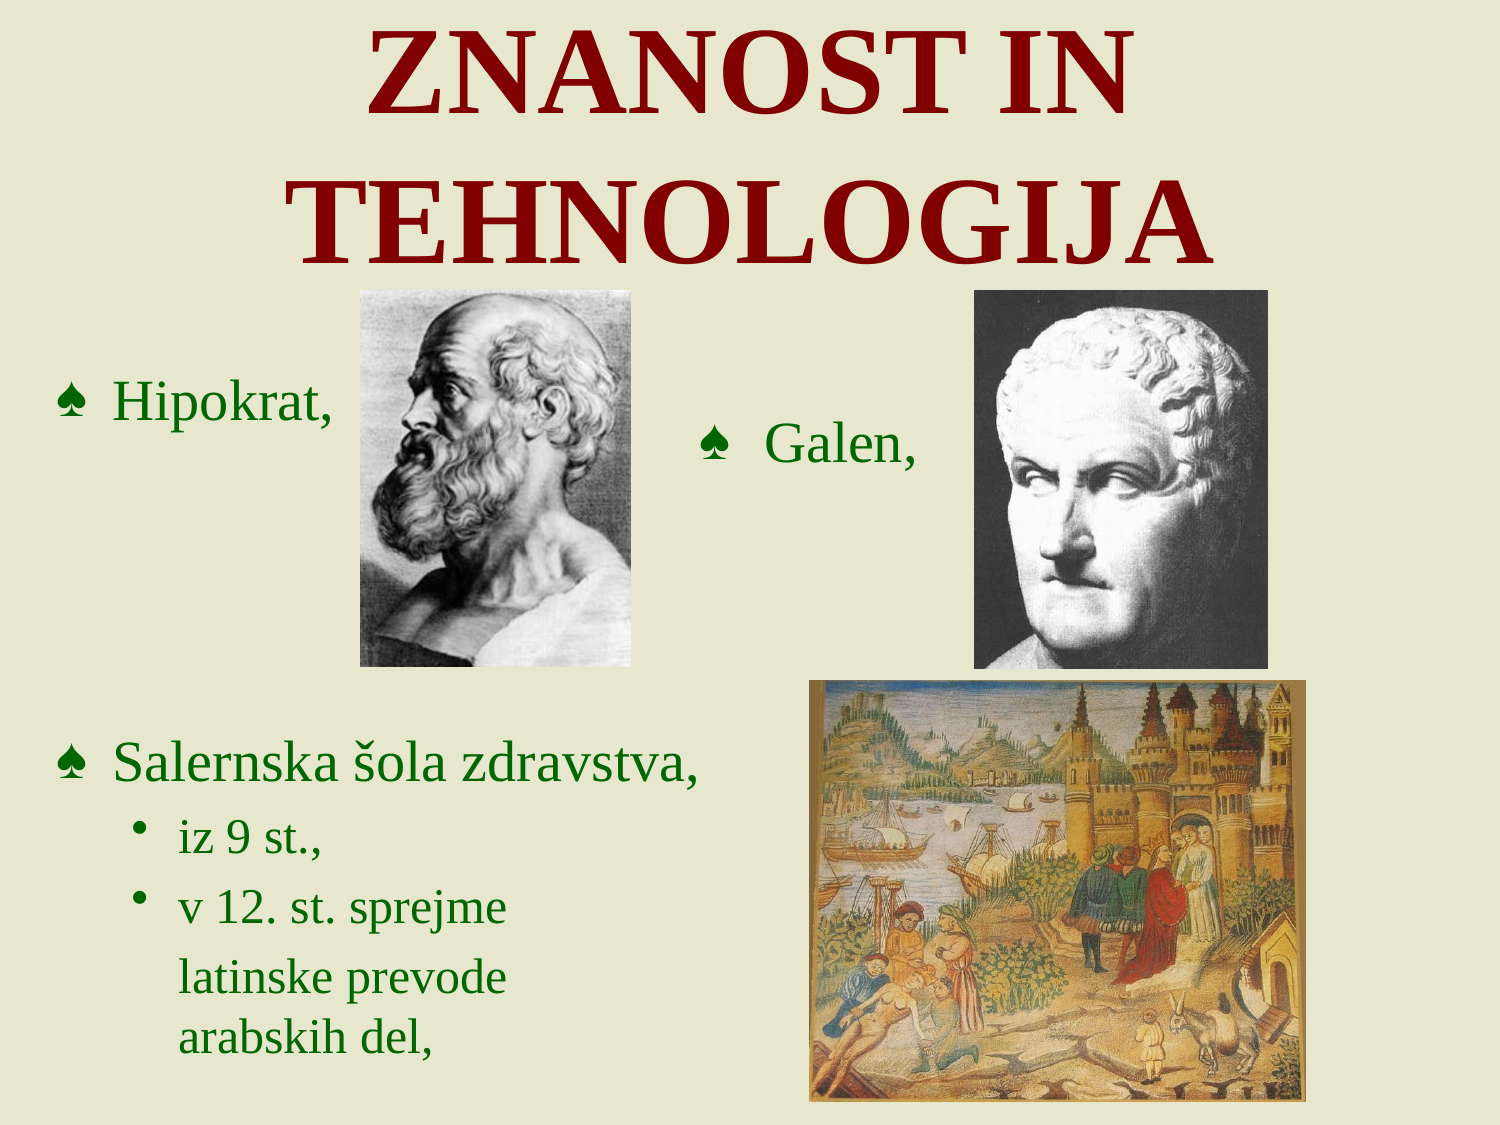

# ZNANOST IN TEHNOLOGIJA
Hipokrat,
Salernska šola zdravstva,
iz 9 st.,
v 12. st. sprejme
	latinske prevode
arabskih del,
 Galen,